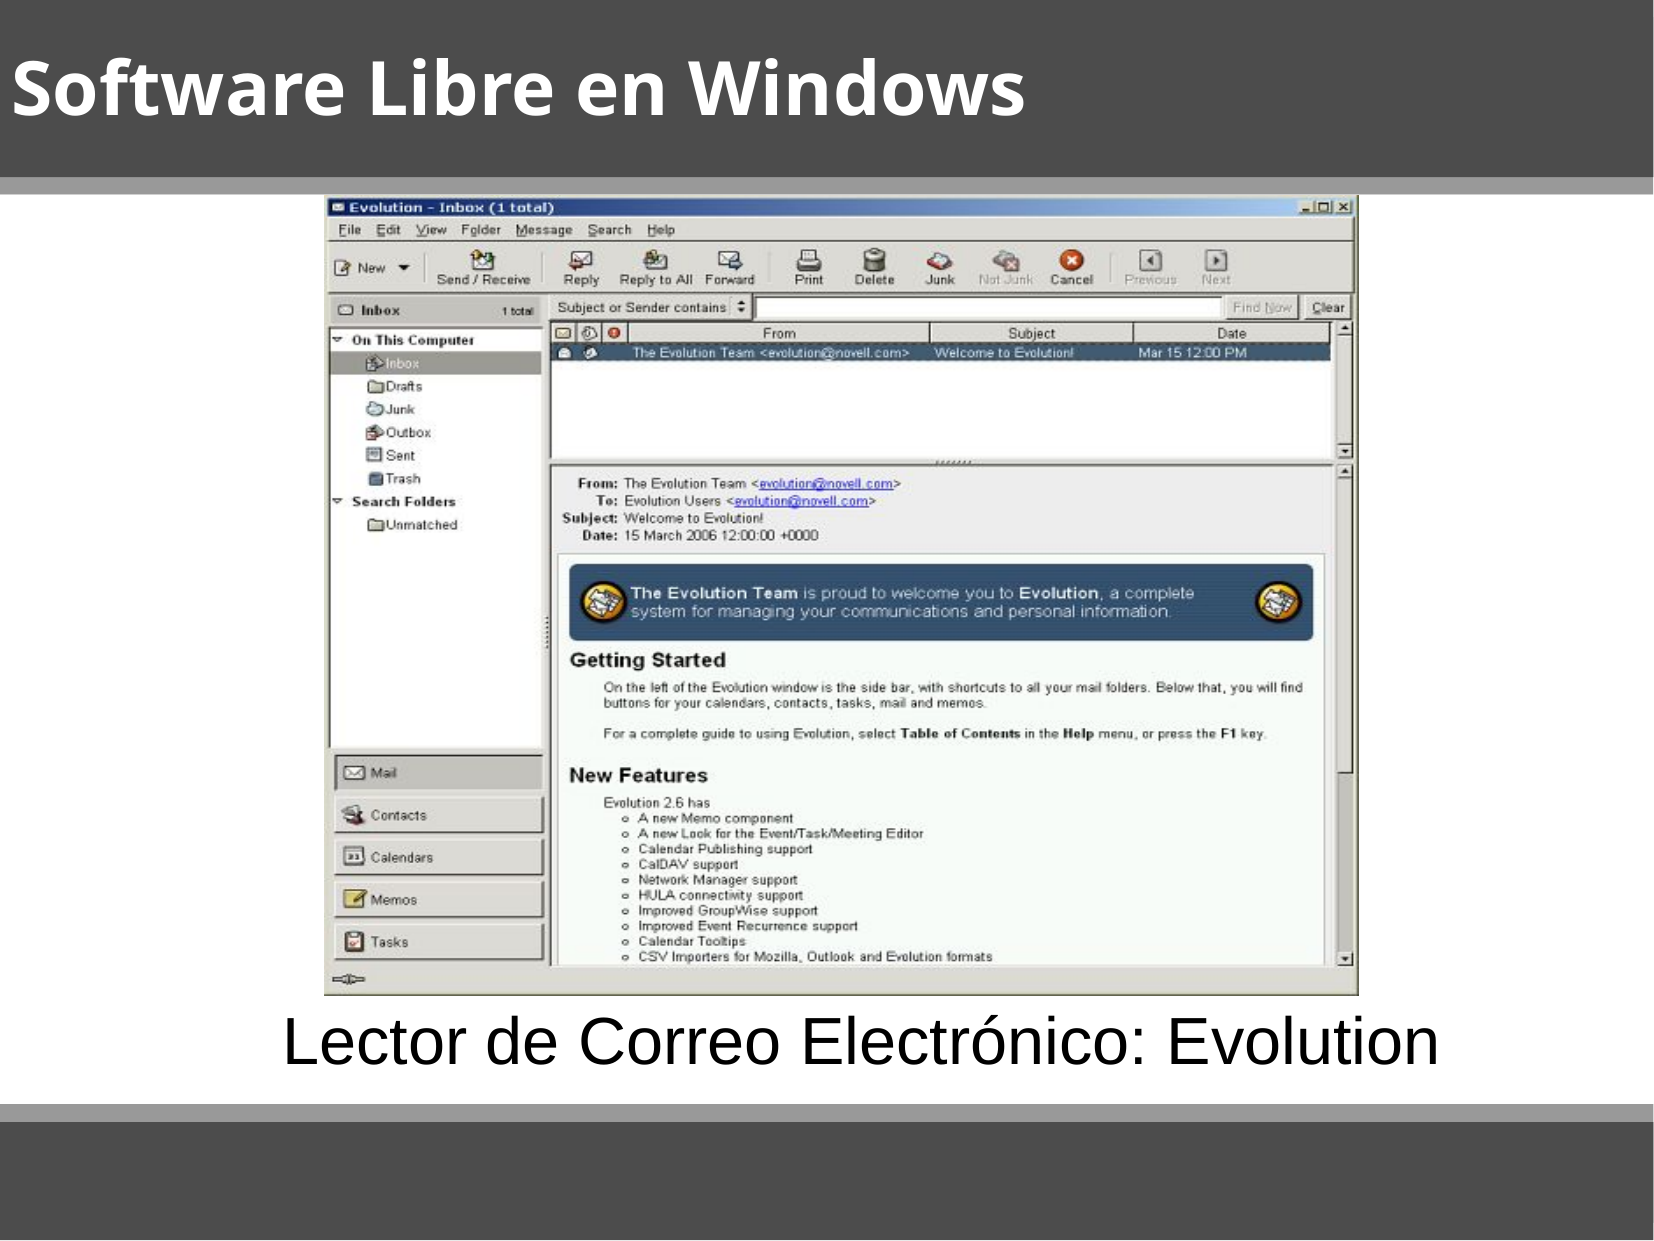

# Software Libre en Windows
Lector de Correo Electrónico: Evolution